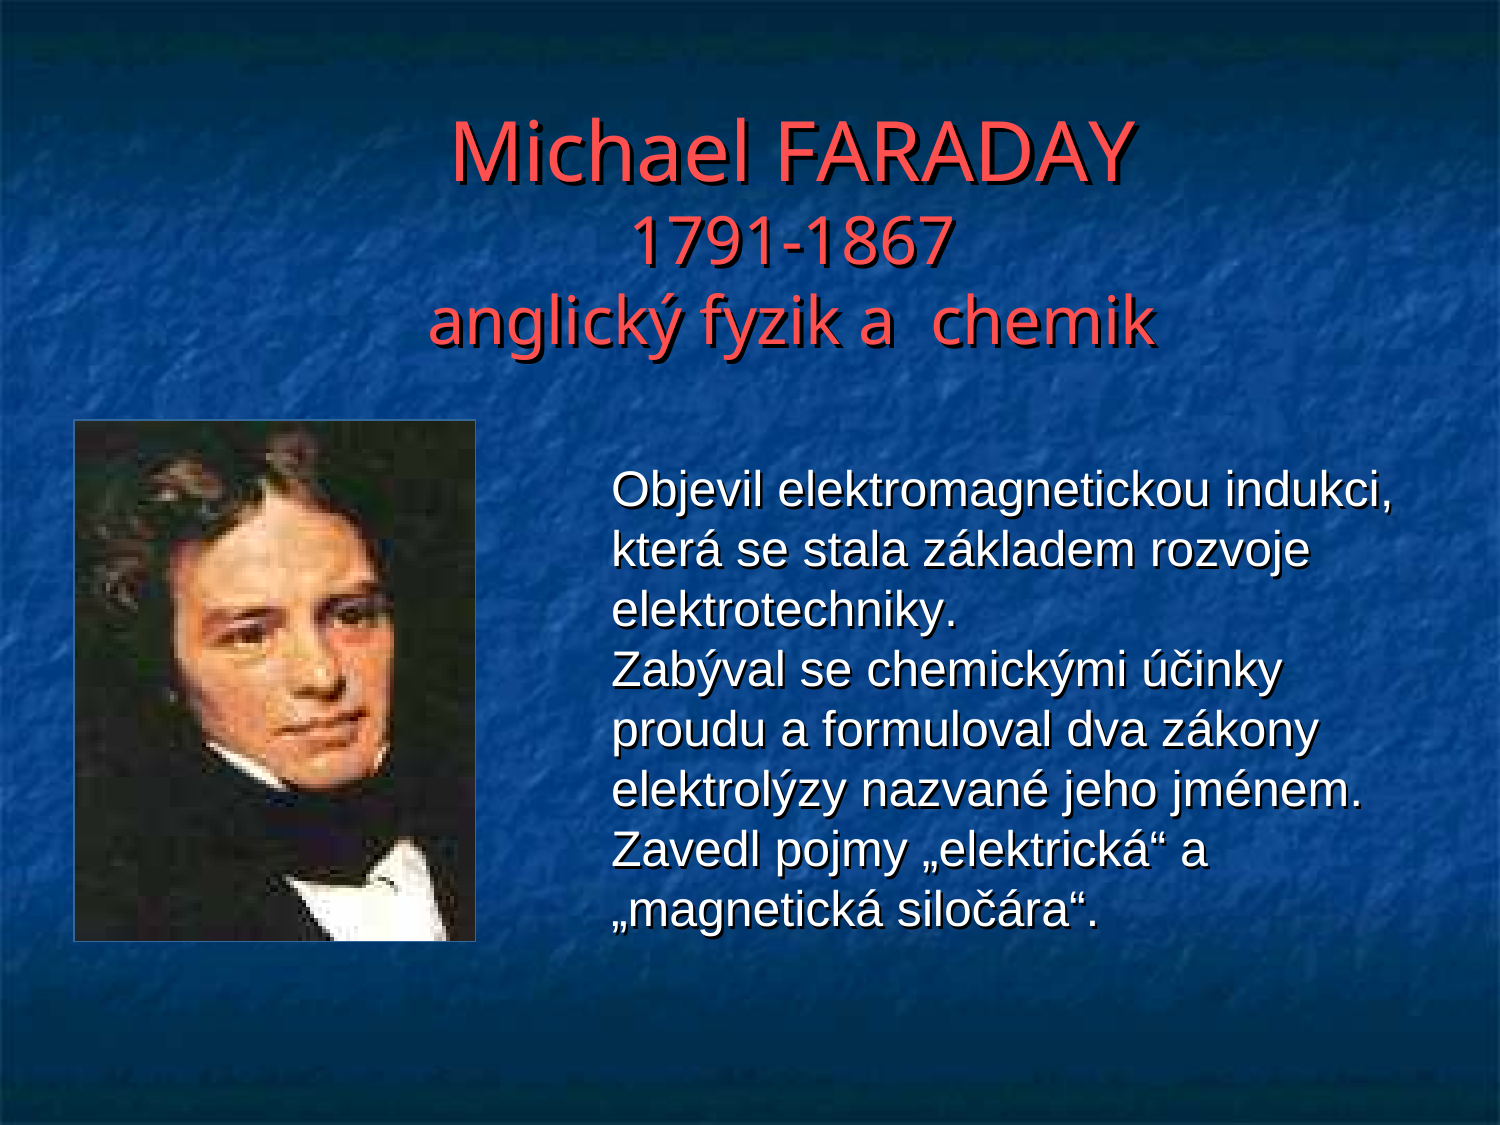

# Michael FARADAY 1791-1867 anglický fyzik a chemik
Objevil elektromagnetickou indukci, která se stala základem rozvoje elektrotechniky.
Zabýval se chemickými účinky proudu a formuloval dva zákony elektrolýzy nazvané jeho jménem. Zavedl pojmy „elektrická“ a „magnetická siločára“.